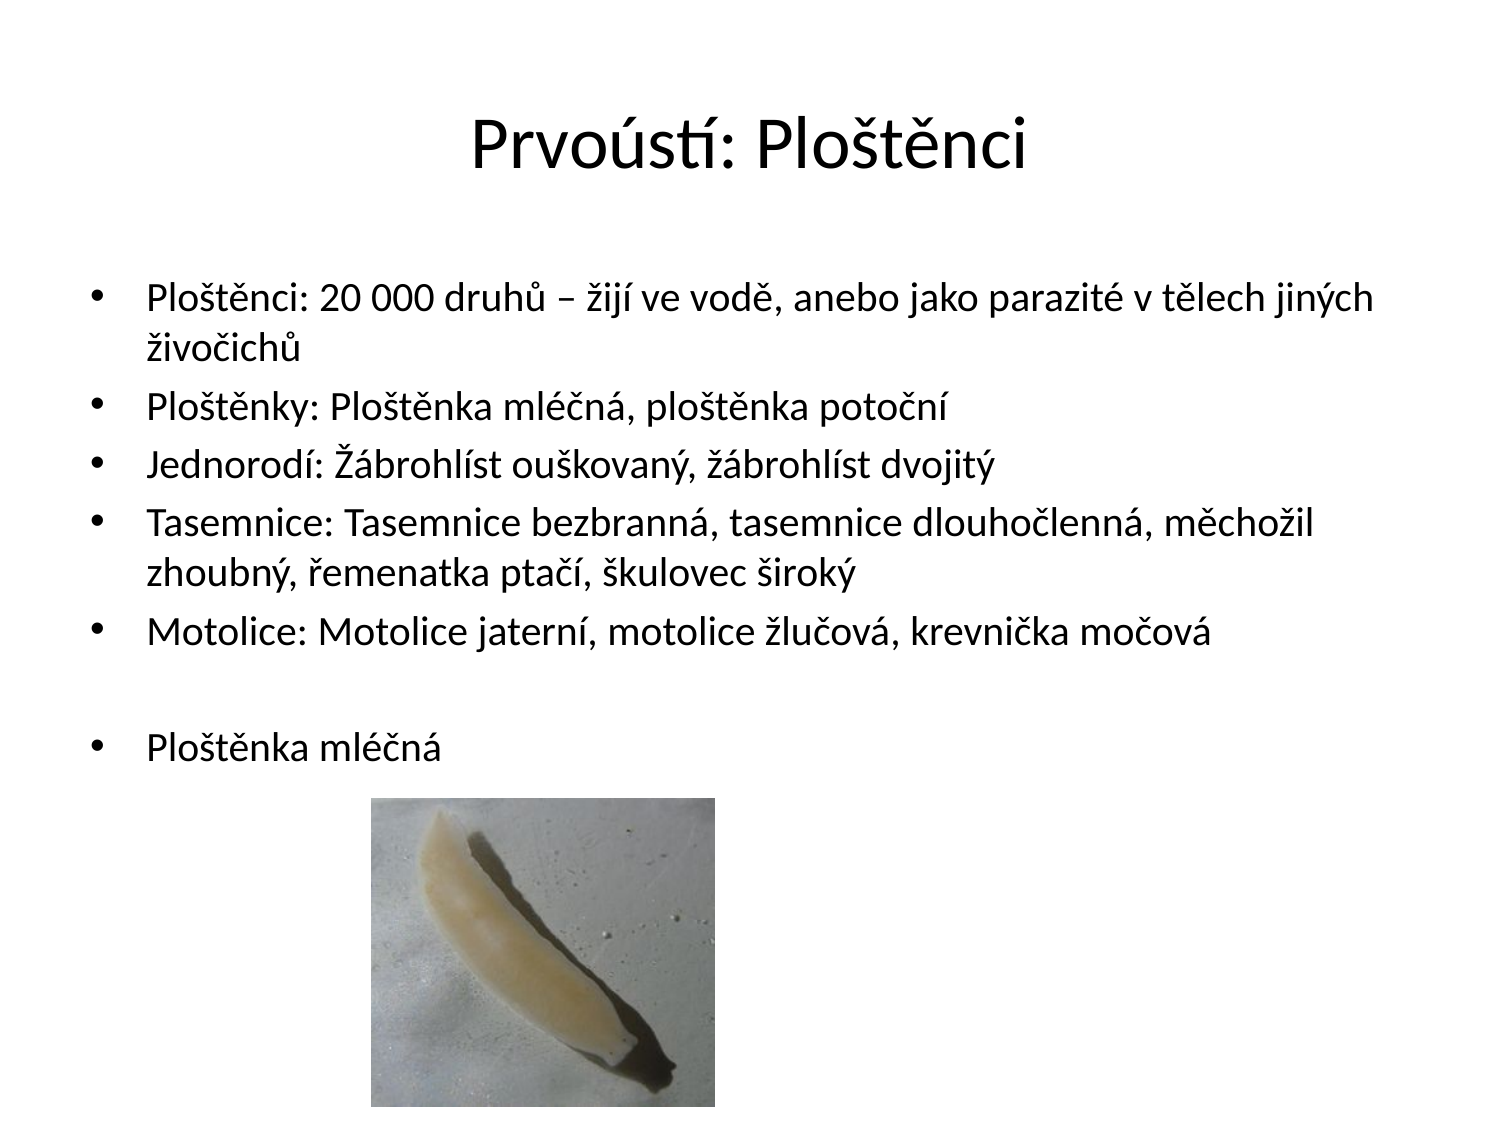

# Prvoústí: Ploštěnci
Ploštěnci: 20 000 druhů – žijí ve vodě, anebo jako parazité v tělech jiných živočichů
Ploštěnky: Ploštěnka mléčná, ploštěnka potoční
Jednorodí: Žábrohlíst ouškovaný, žábrohlíst dvojitý
Tasemnice: Tasemnice bezbranná, tasemnice dlouhočlenná, měchožil zhoubný, řemenatka ptačí, škulovec široký
Motolice: Motolice jaterní, motolice žlučová, krevnička močová
Ploštěnka mléčná